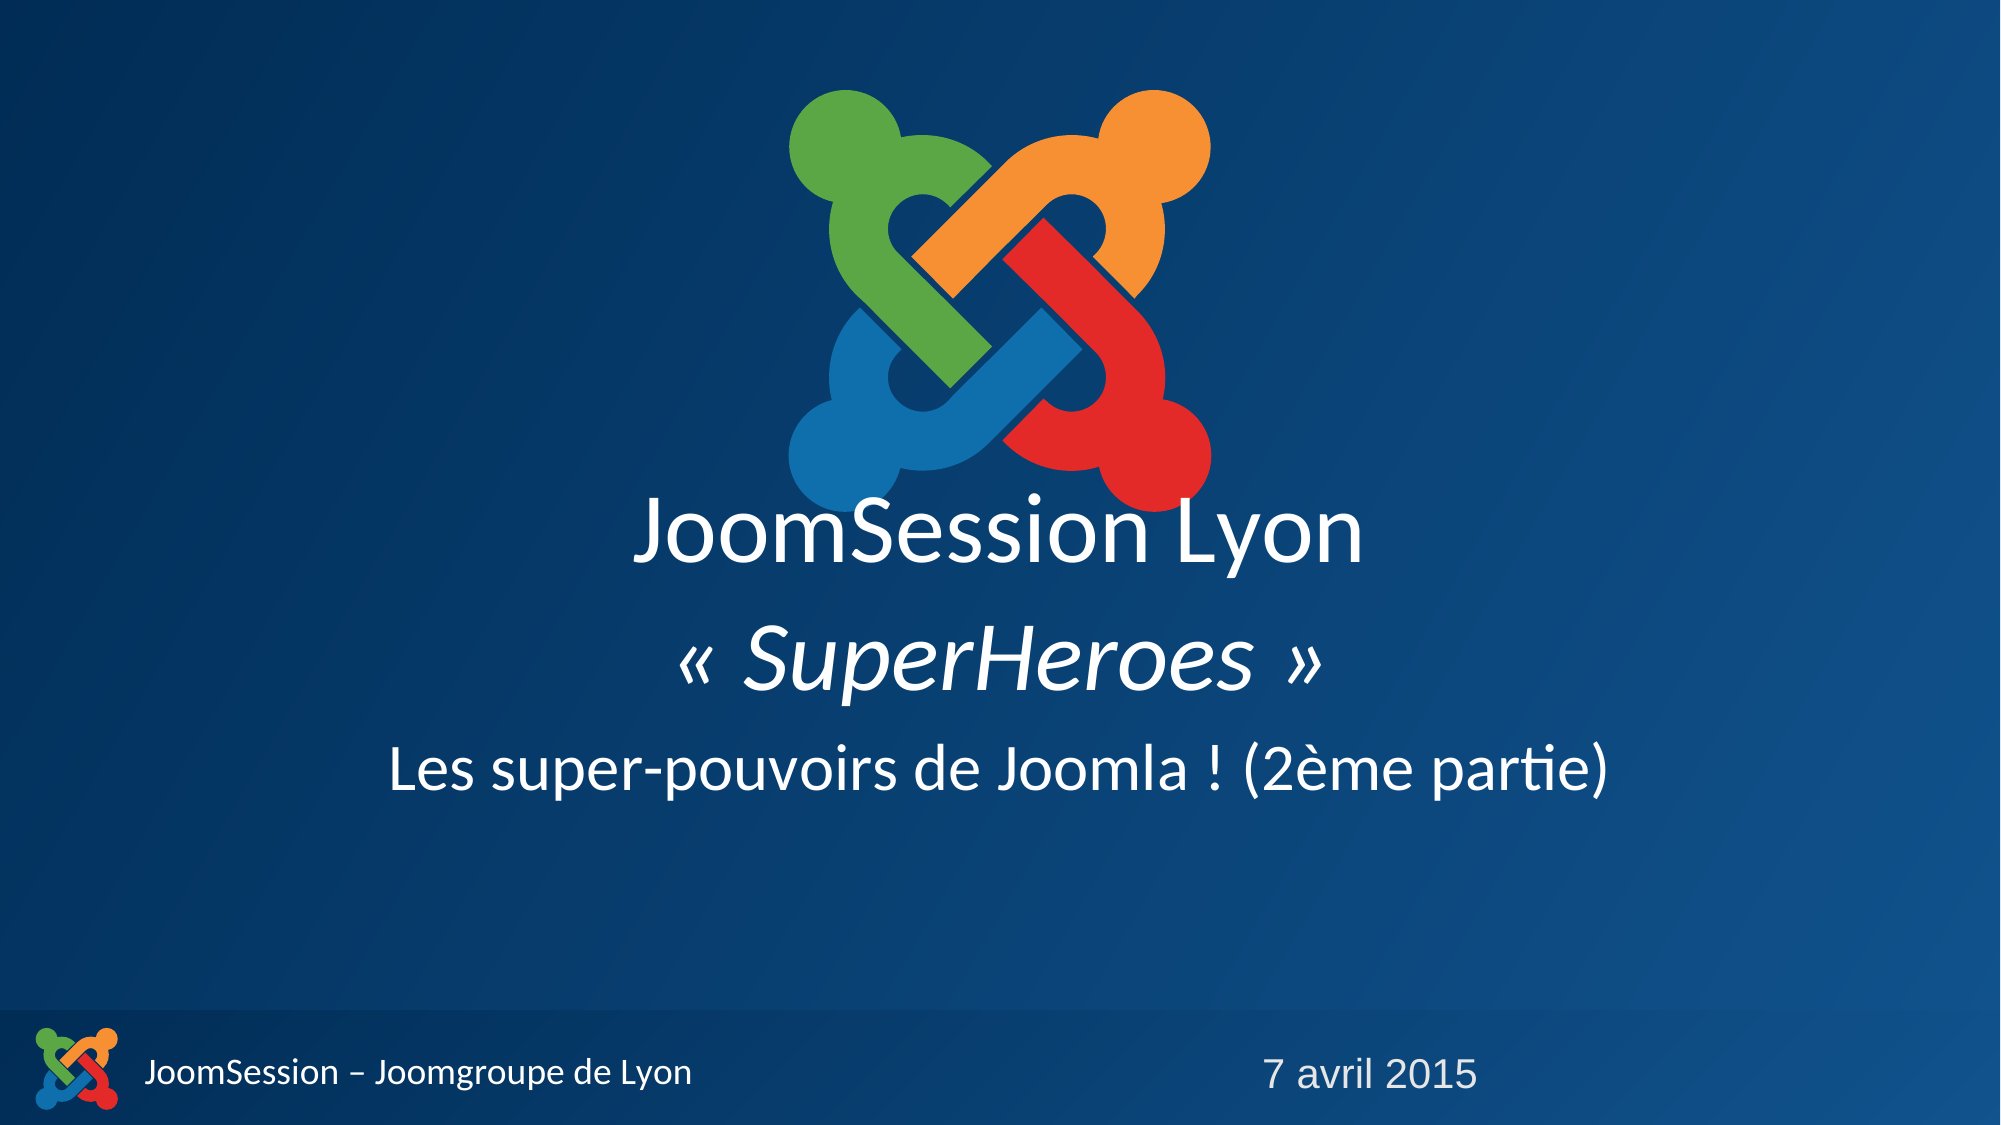

# JoomSession Lyon
« SuperHeroes »
Les super-pouvoirs de Joomla ! (2ème partie)